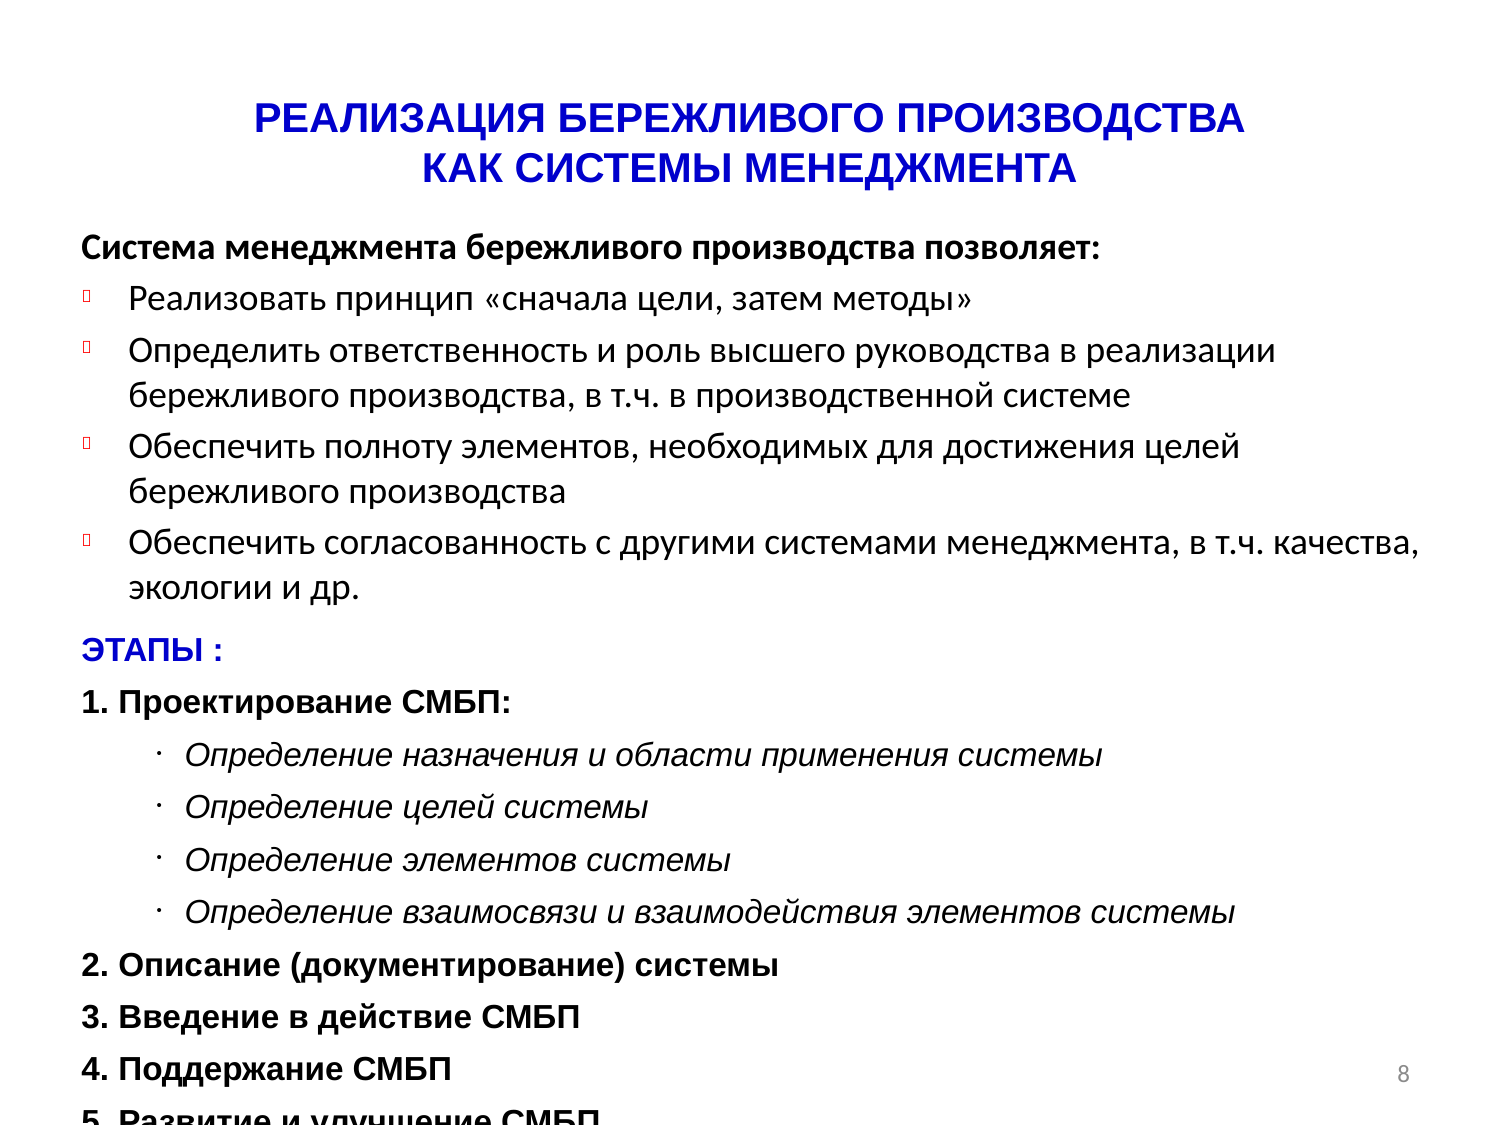

РЕАЛИЗАЦИЯ БЕРЕЖЛИВОГО ПРОИЗВОДСТВА
КАК СИСТЕМЫ МЕНЕДЖМЕНТА
Система менеджмента бережливого производства позволяет:
Реализовать принцип «сначала цели, затем методы»
Определить ответственность и роль высшего руководства в реализации бережливого производства, в т.ч. в производственной системе
Обеспечить полноту элементов, необходимых для достижения целей бережливого производства
Обеспечить согласованность с другими системами менеджмента, в т.ч. качества, экологии и др.
ЭТАПЫ :
1. Проектирование СМБП:
Определение назначения и области применения системы
Определение целей системы
Определение элементов системы
Определение взаимосвязи и взаимодействия элементов системы
2. Описание (документирование) системы
3. Введение в действие СМБП
4. Поддержание СМБП
5. Развитие и улучшение СМБП